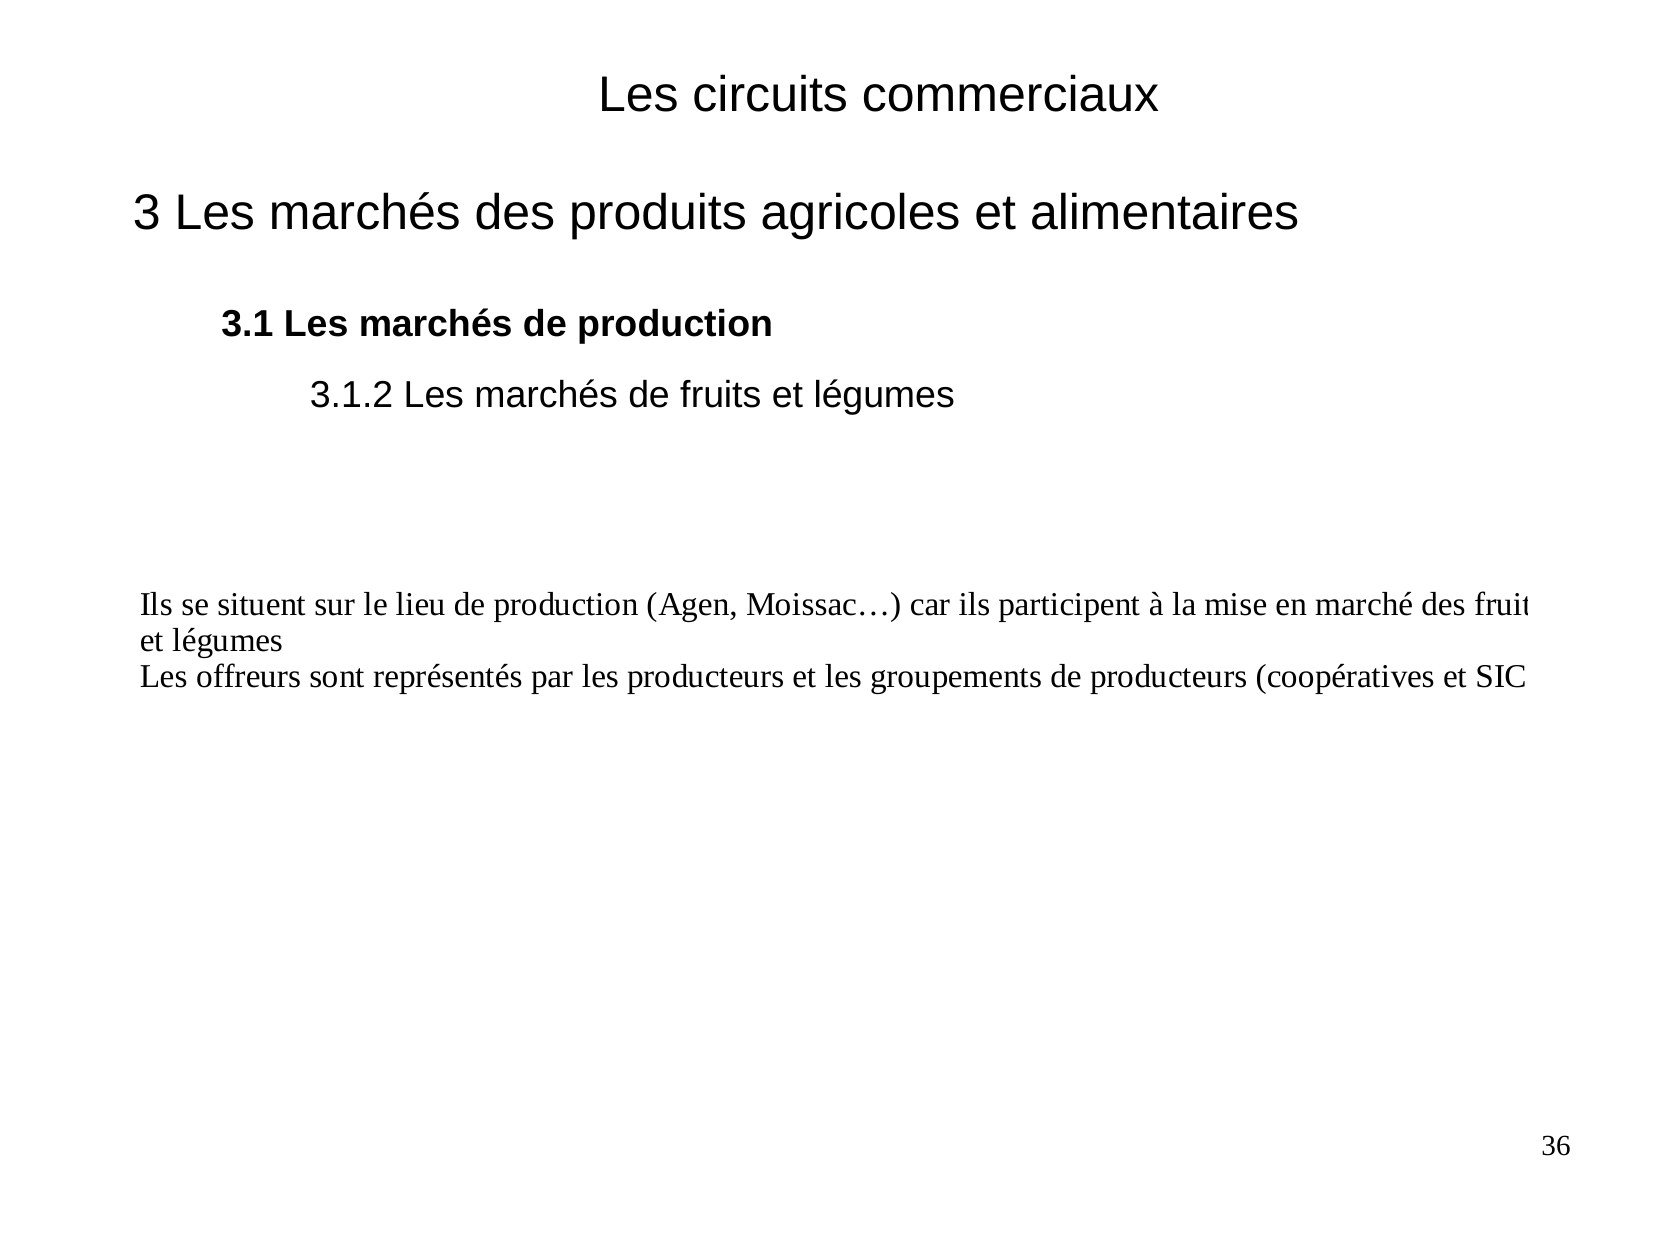

Les circuits commerciaux
3 Les marchés des produits agricoles et alimentaires
3.1 Les marchés de production
3.1.2 Les marchés de fruits et légumes
36